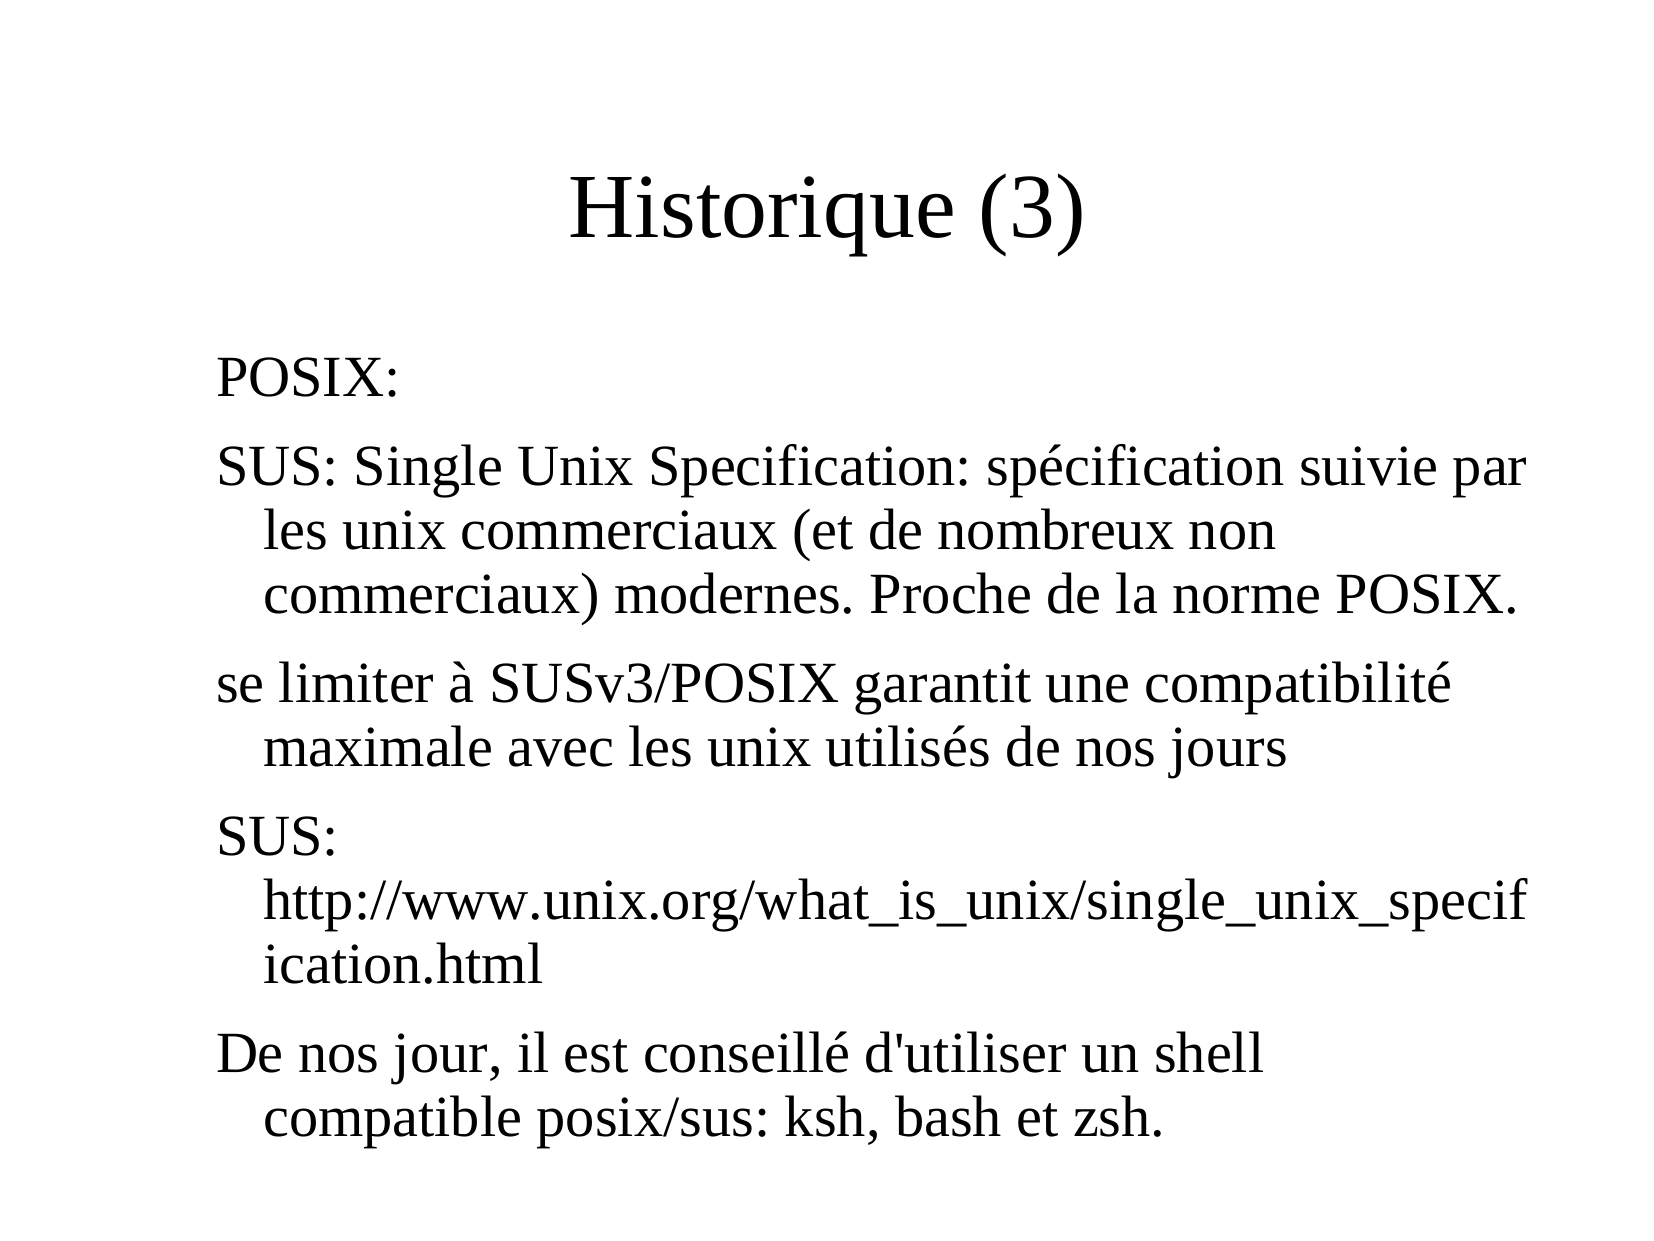

# Historique (3)
POSIX:
SUS: Single Unix Specification: spécification suivie par les unix commerciaux (et de nombreux non commerciaux) modernes. Proche de la norme POSIX.
se limiter à SUSv3/POSIX garantit une compatibilité maximale avec les unix utilisés de nos jours
SUS: http://www.unix.org/what_is_unix/single_unix_specification.html
De nos jour, il est conseillé d'utiliser un shell compatible posix/sus: ksh, bash et zsh.